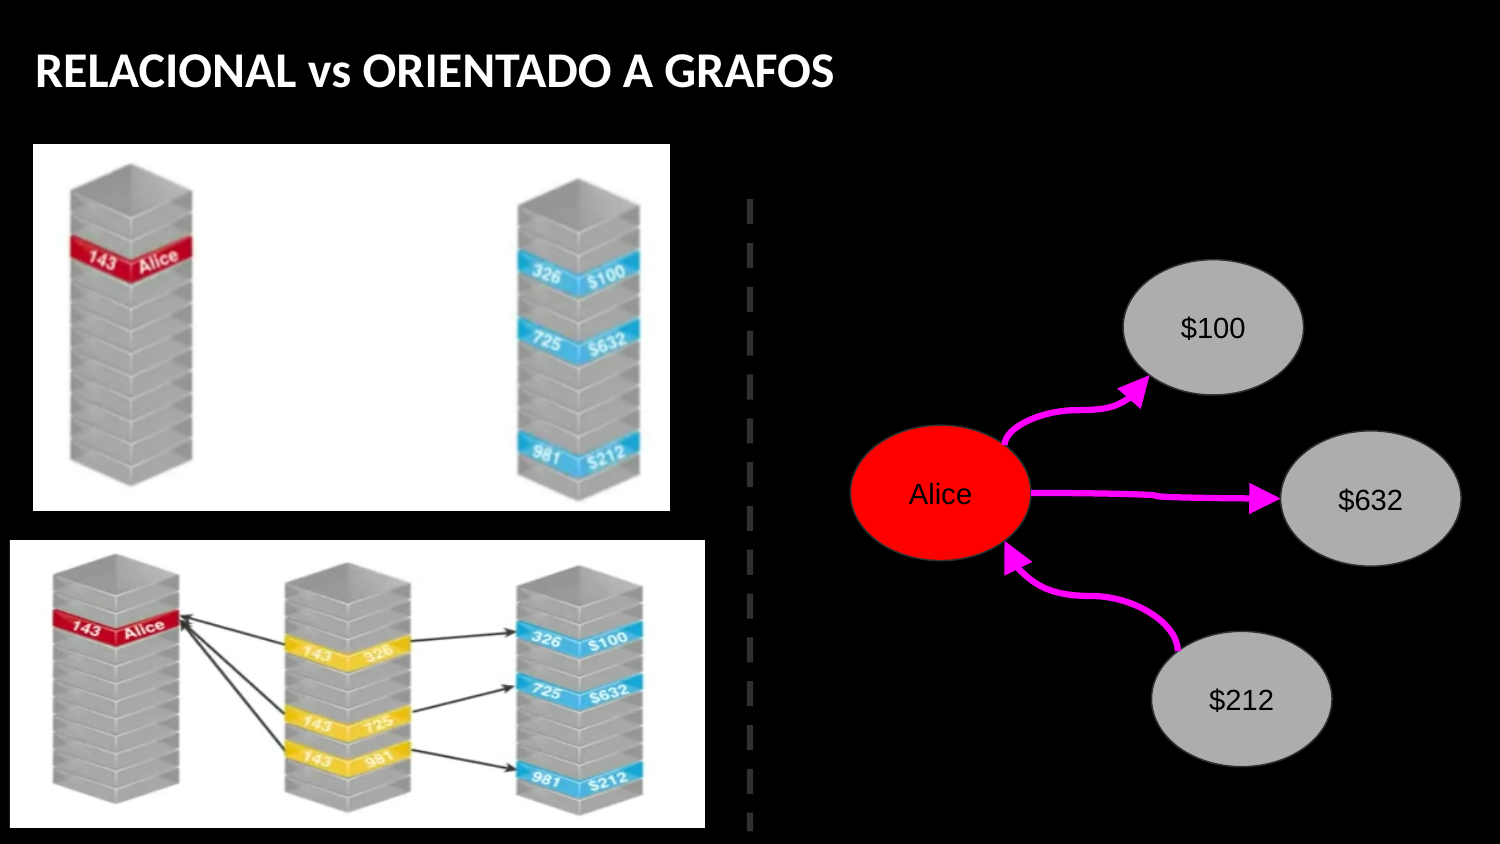

RELACIONAL vs ORIENTADO A GRAFOS
$100
Alice
$632
$212